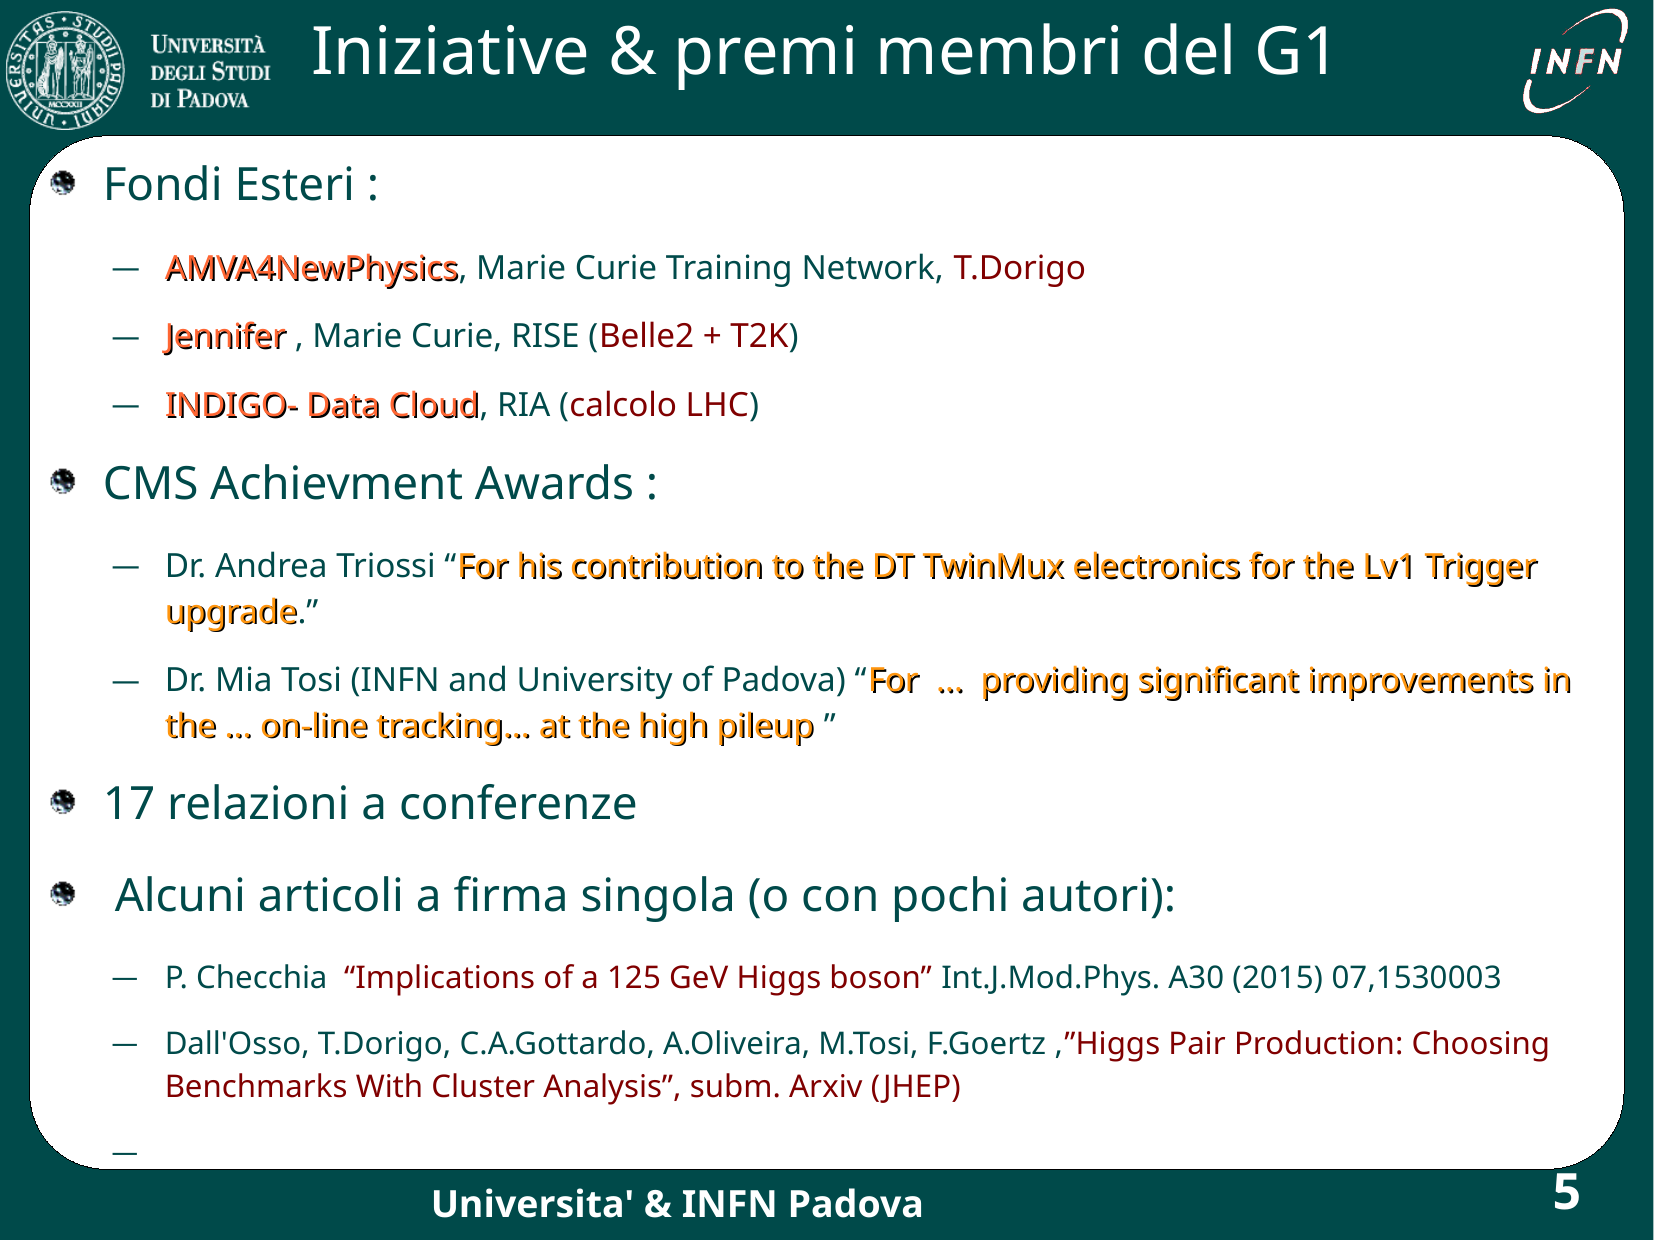

# Iniziative & premi membri del G1
Fondi Esteri :
AMVA4NewPhysics, Marie Curie Training Network, T.Dorigo
Jennifer , Marie Curie, RISE (Belle2 + T2K)
INDIGO- Data Cloud, RIA (calcolo LHC)
CMS Achievment Awards :
Dr. Andrea Triossi “For his contribution to the DT TwinMux electronics for the Lv1 Trigger upgrade.”
Dr. Mia Tosi (INFN and University of Padova) “For ... providing significant improvements in the ... on-line tracking... at the high pileup ”
17 relazioni a conferenze
 Alcuni articoli a firma singola (o con pochi autori):
P. Checchia “Implications of a 125 GeV Higgs boson” Int.J.Mod.Phys. A30 (2015) 07,1530003
Dall'Osso, T.Dorigo, C.A.Gottardo, A.Oliveira, M.Tosi, F.Goertz ,”Higgs Pair Production: Choosing Benchmarks With Cluster Analysis”, subm. Arxiv (JHEP)